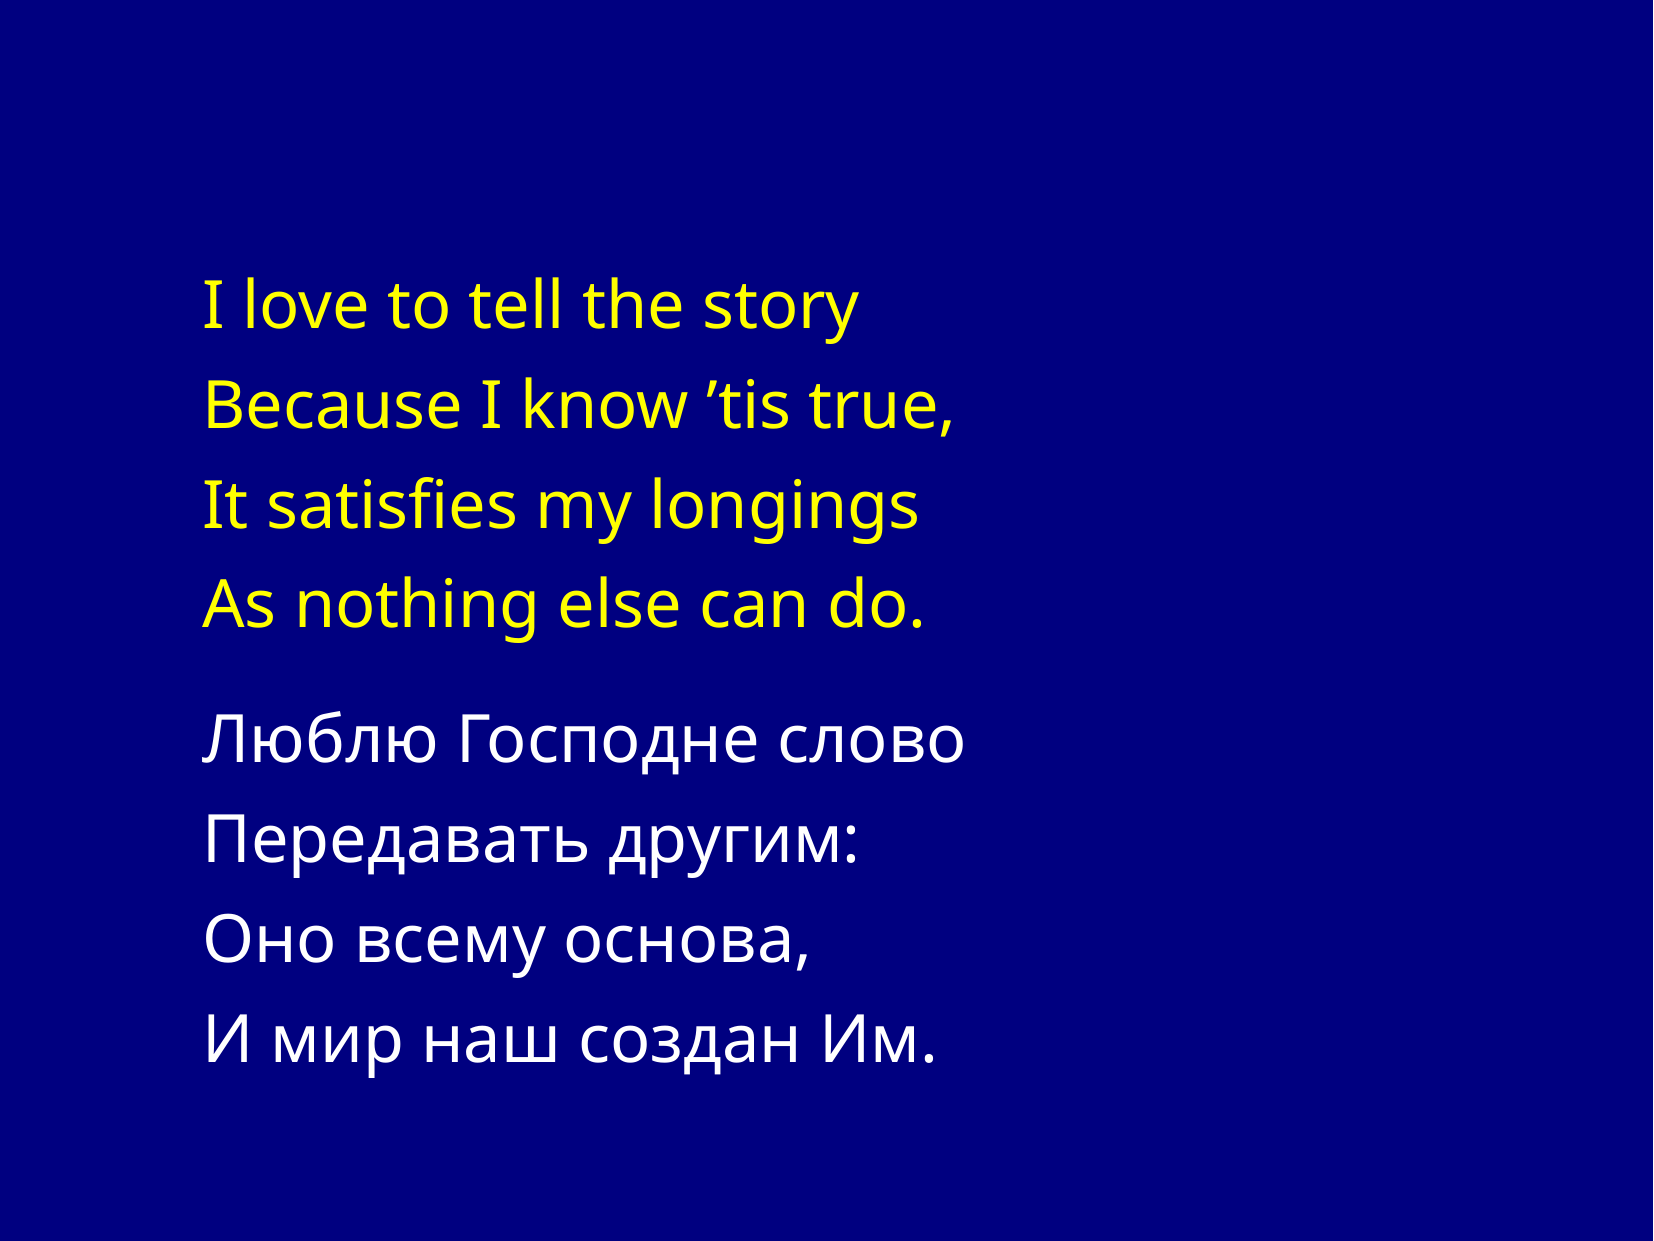

I love to tell the story
	Because I know ’tis true,
	It satisfies my longings
	As nothing else can do.
	Люблю Господне слово
	Передавать другим:
	Оно всему основа,
	И мир наш создан Им.